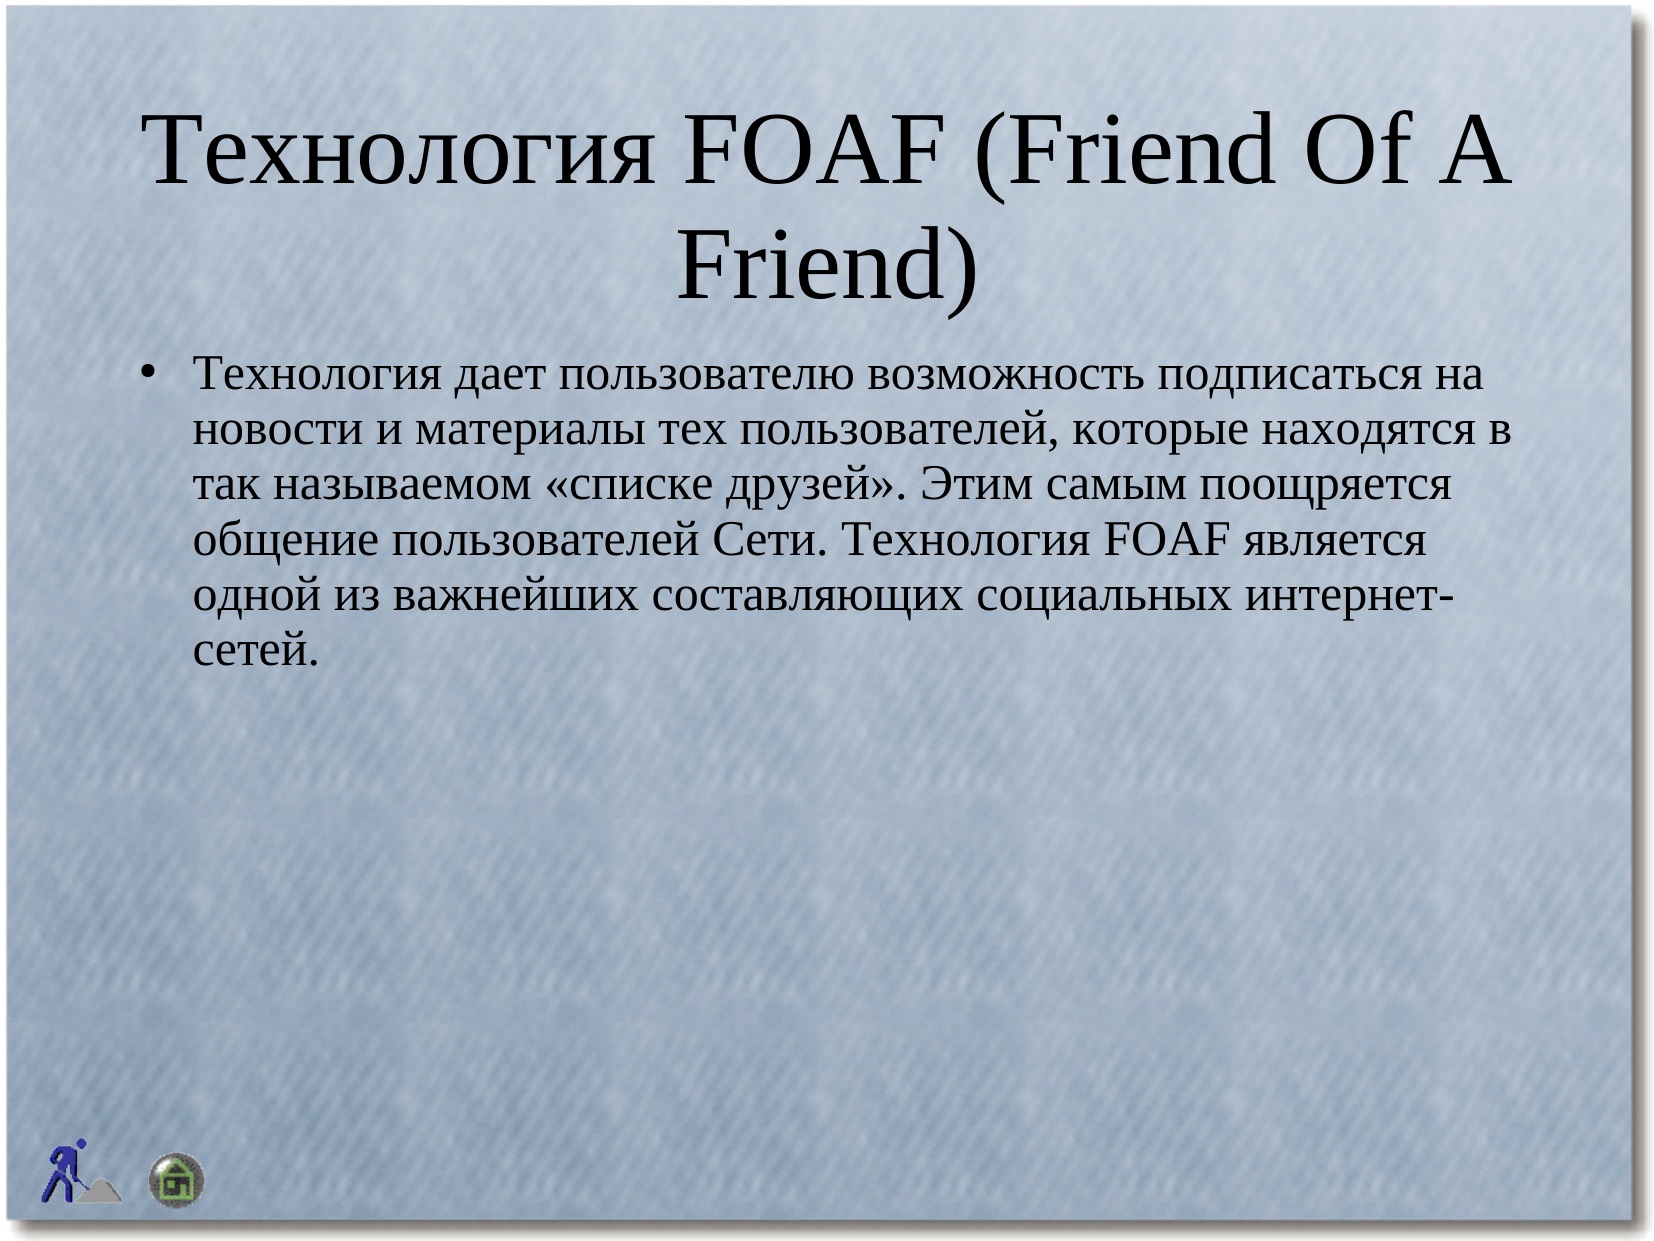

# Технология FOAF (Friend Of A Friend)
Технология дает пользователю возможность подписаться на новости и материалы тех пользователей, которые находятся в так называемом «списке друзей». Этим самым поощряется общение пользователей Сети. Технология FOAF является одной из важнейших составляющих социальных интернет-сетей.